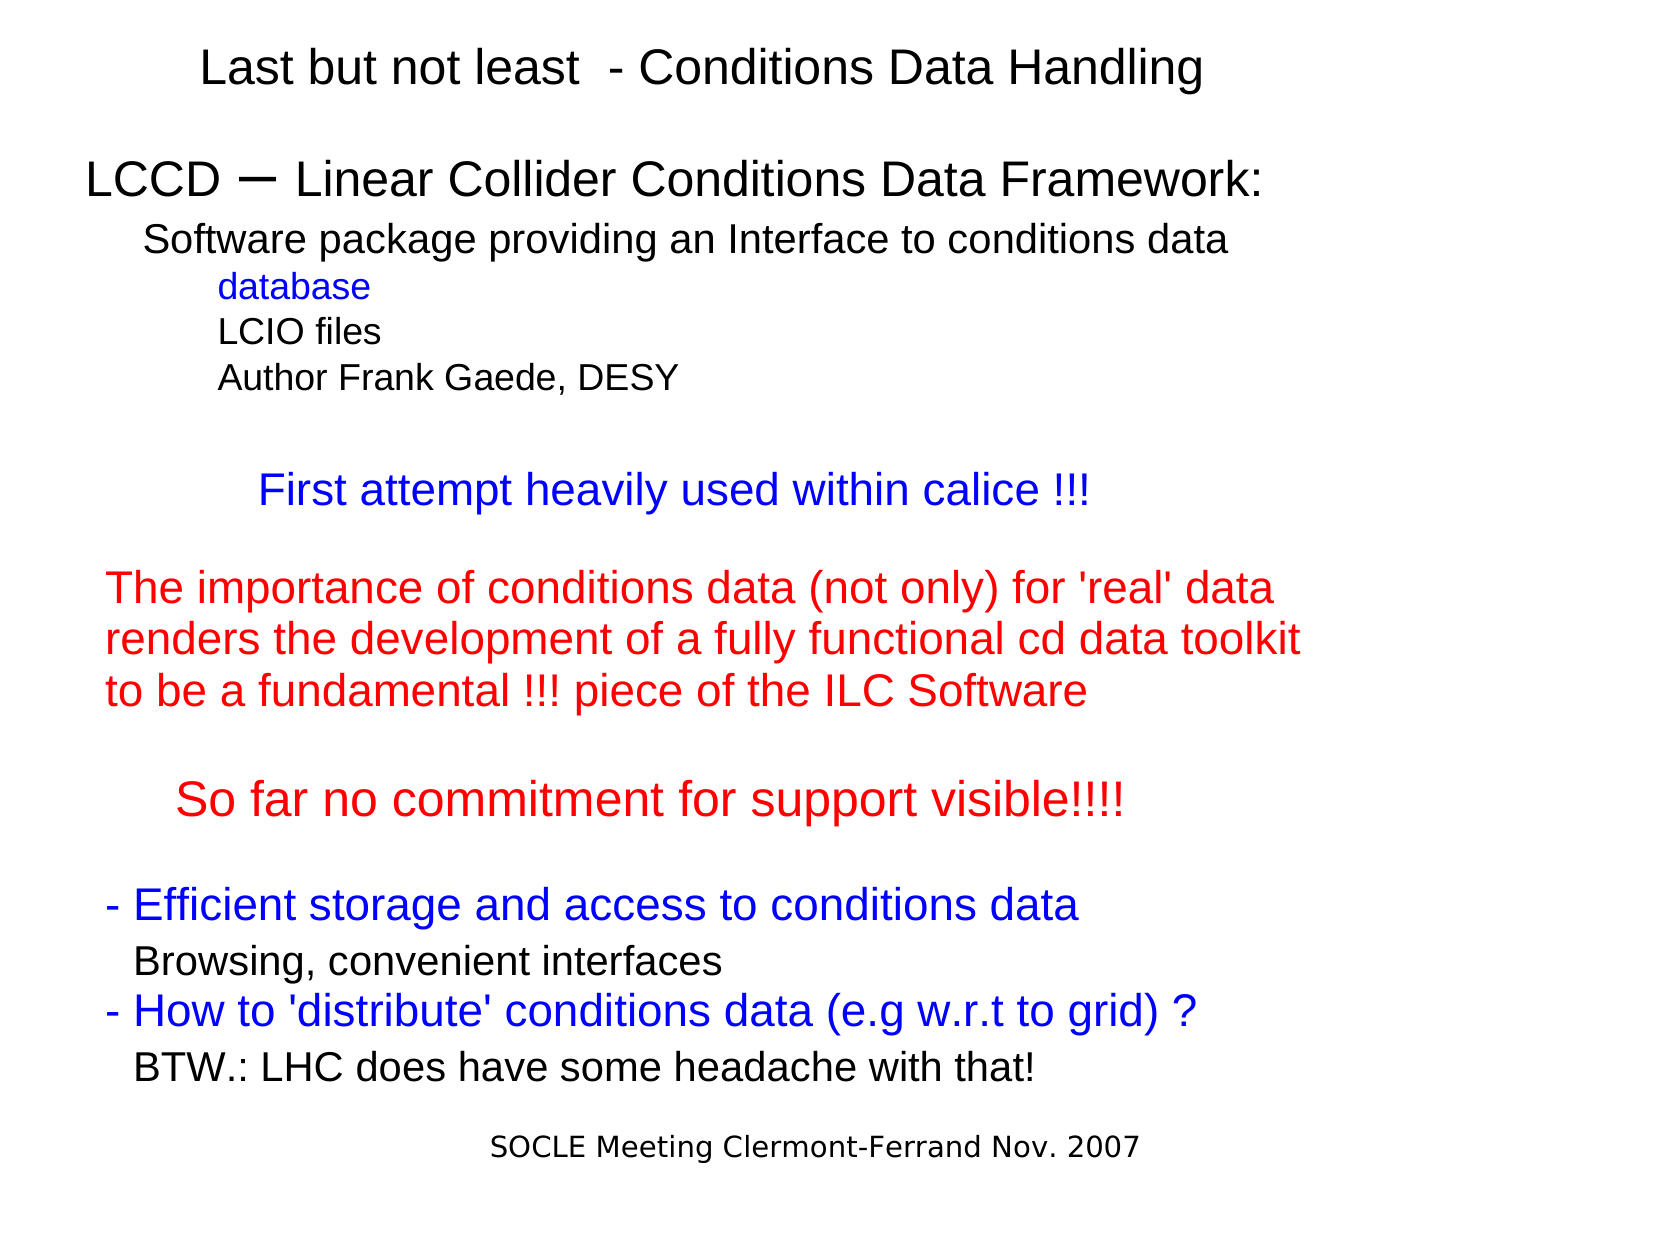

Last but not least - Conditions Data Handling
# LCCD – Linear Collider Conditions Data Framework:
Software package providing an Interface to conditions data
database
LCIO files
Author Frank Gaede, DESY
 First attempt heavily used within calice !!!
The importance of conditions data (not only) for 'real' data
renders the development of a fully functional cd data toolkit
to be a fundamental !!! piece of the ILC Software
 So far no commitment for support visible!!!!
- Efficient storage and access to conditions data
 Browsing, convenient interfaces
- How to 'distribute' conditions data (e.g w.r.t to grid) ?
 BTW.: LHC does have some headache with that!